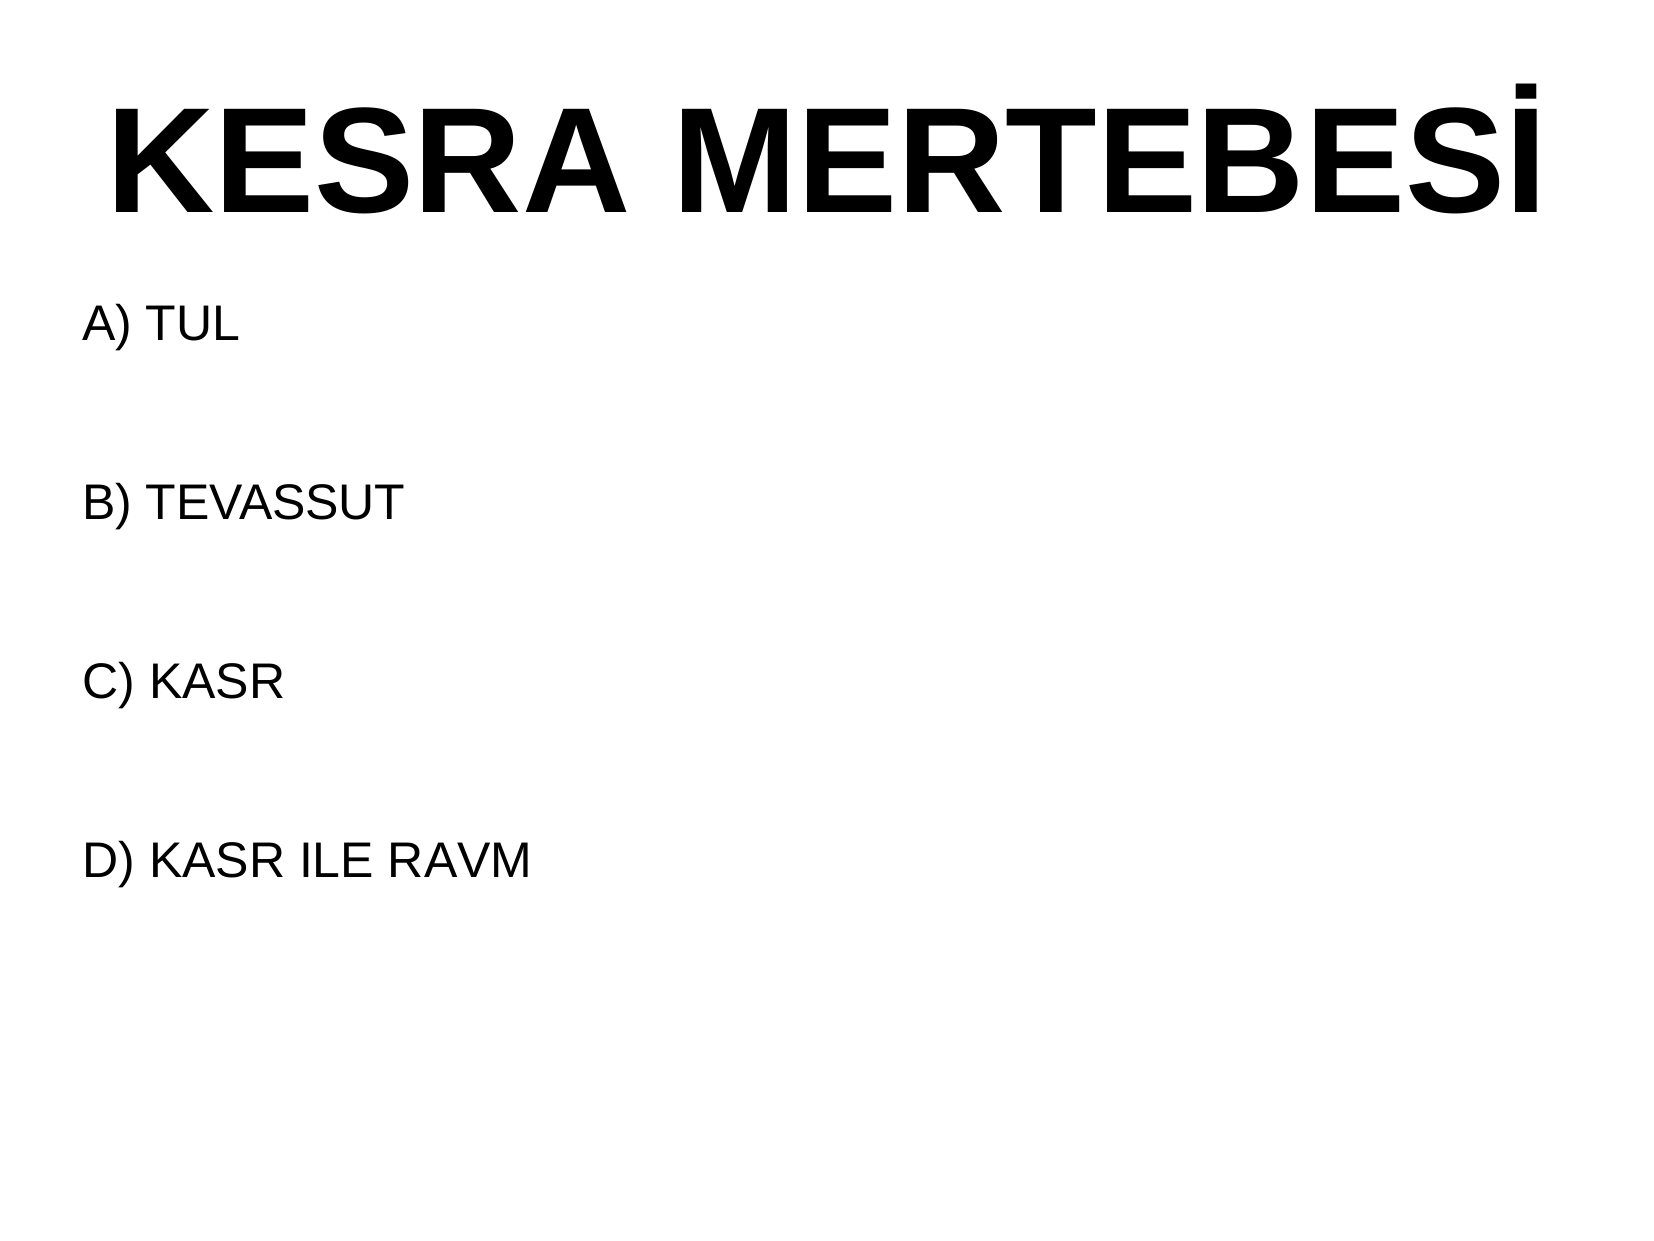

# KESRA MERTEBESİ
A) TUL
B) TEVASSUT
C) KASR
D) KASR ILE RAVM